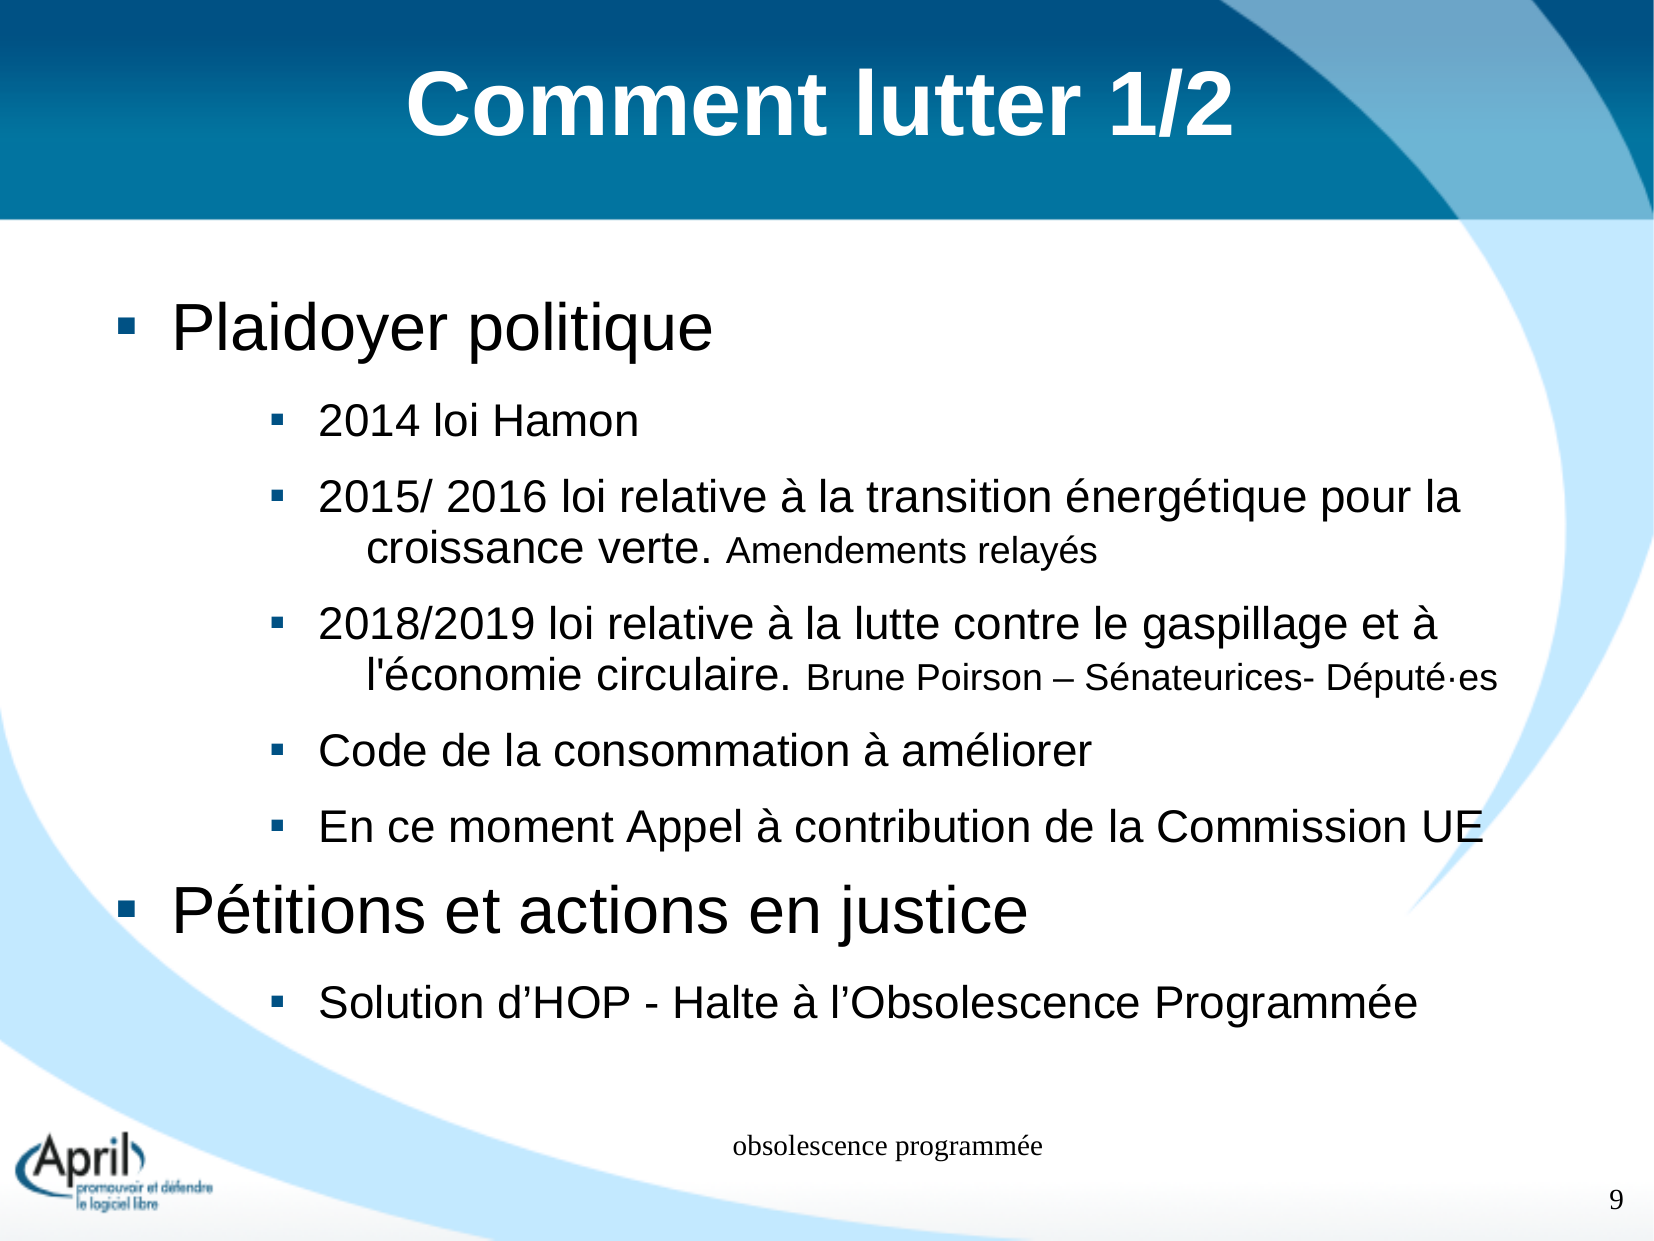

# Comment lutter 1/2
Plaidoyer politique
2014 loi Hamon
2015/ 2016 loi relative à la transition énergétique pour la croissance verte. Amendements relayés
2018/2019 loi relative à la lutte contre le gaspillage et à l'économie circulaire. Brune Poirson – Sénateurices- Député·es
Code de la consommation à améliorer
En ce moment Appel à contribution de la Commission UE
Pétitions et actions en justice
Solution d’HOP - Halte à l’Obsolescence Programmée
obsolescence programmée
9